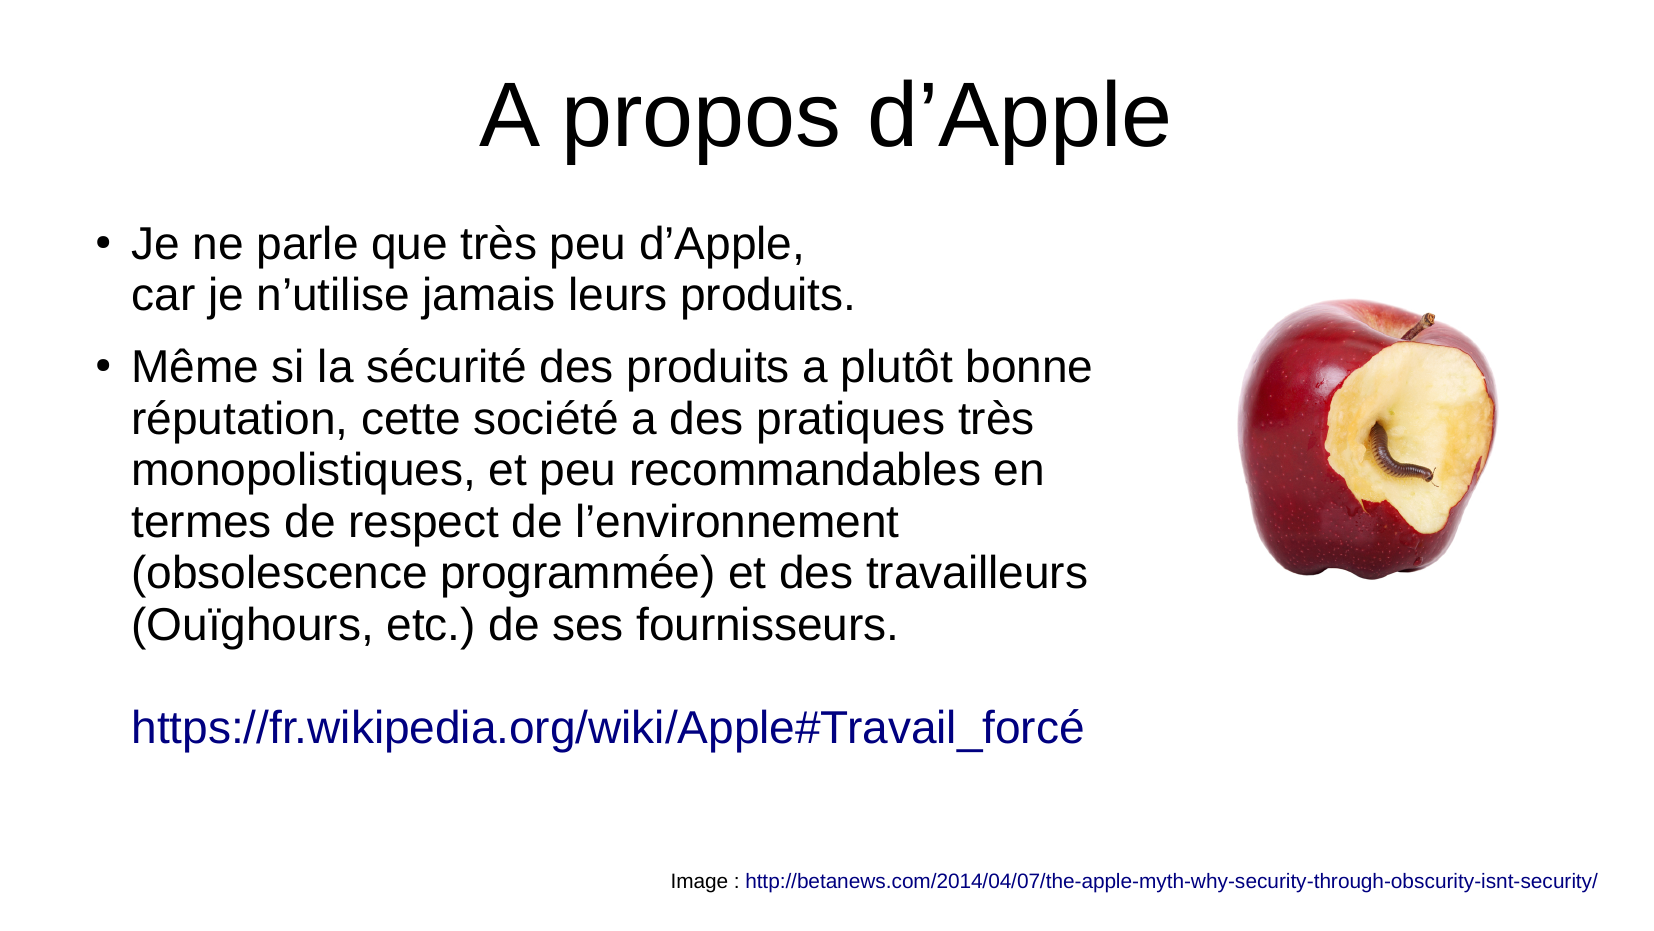

# A propos d’Apple
Je ne parle que très peu d’Apple,
car je n’utilise jamais leurs produits.
Même si la sécurité des produits a plutôt bonne réputation, cette société a des pratiques très monopolistiques, et peu recommandables en termes de respect de l’environnement (obsolescence programmée) et des travailleurs (Ouïghours, etc.) de ses fournisseurs.
https://fr.wikipedia.org/wiki/Apple#Travail_forcé
Image : http://betanews.com/2014/04/07/the-apple-myth-why-security-through-obscurity-isnt-security/